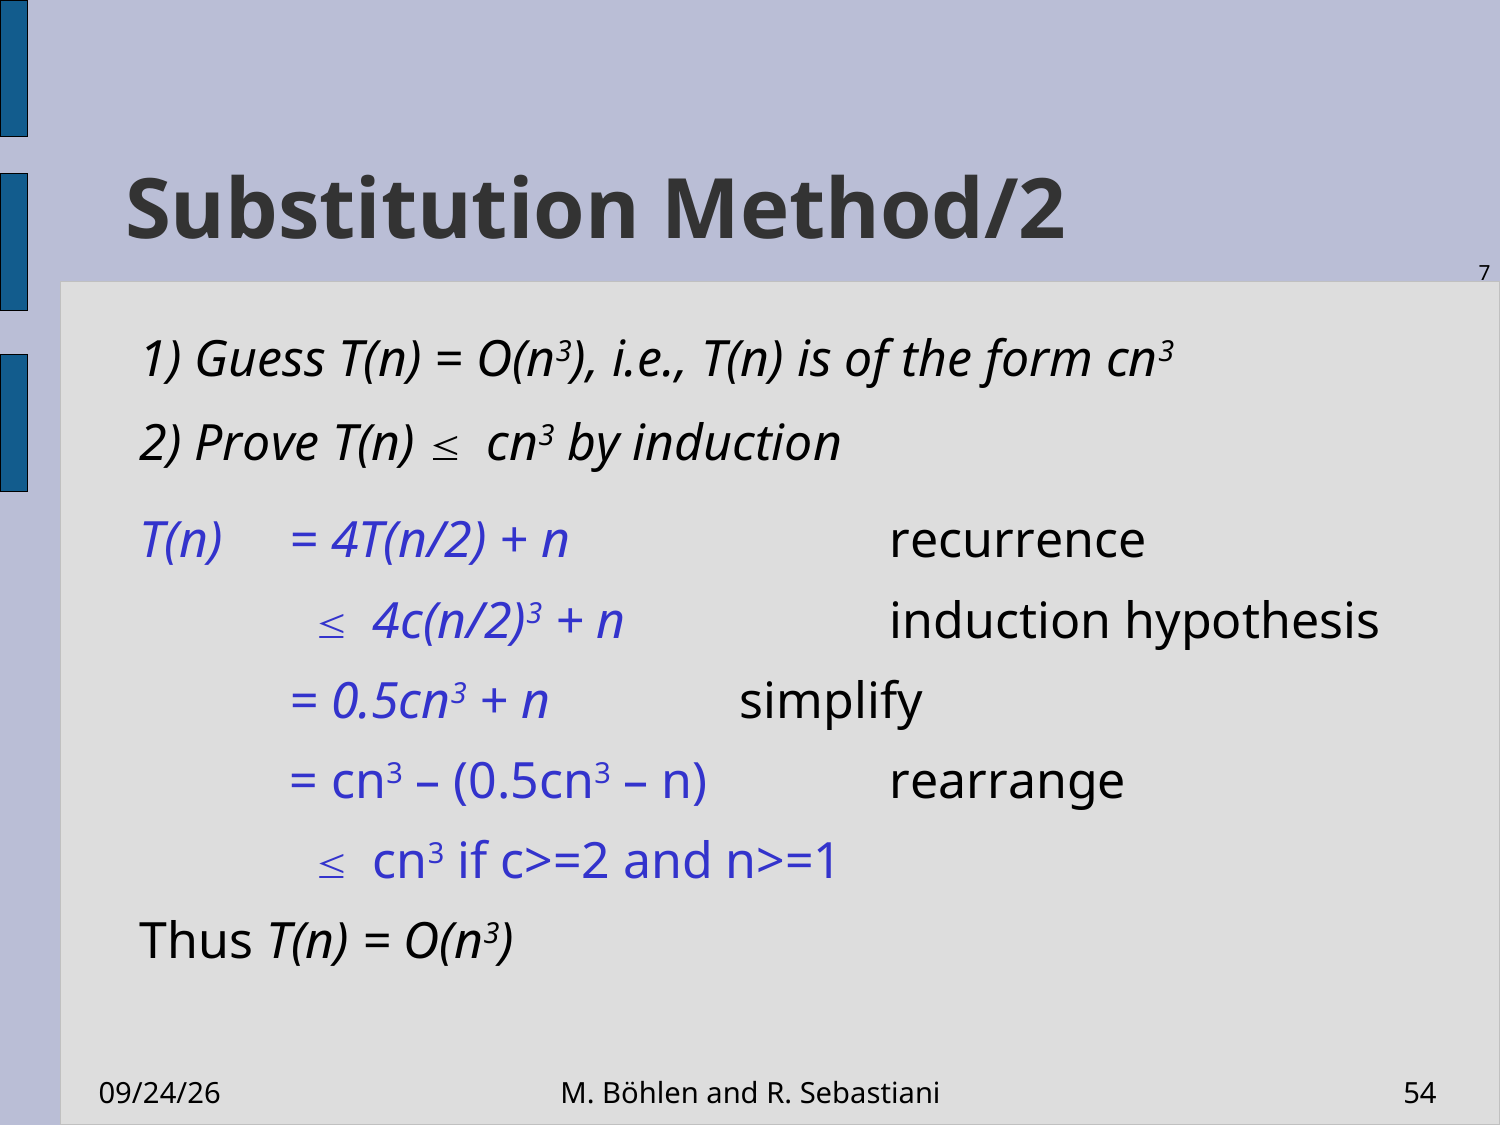

# Substitution Method/2
7
1) Guess T(n) = O(n3), i.e., T(n) is of the form cn3
2) Prove T(n)  cn3 by induction
T(n)	= 4T(n/2) + n 		recurrence
	  4c(n/2)3 + n 		induction hypothesis
	= 0.5cn3 + n 		simplify
	= cn3 – (0.5cn3 – n)		rearrange
	  cn3 if c>=2 and n>=1
Thus T(n) = O(n3)
M. Böhlen and R. Sebastiani
54